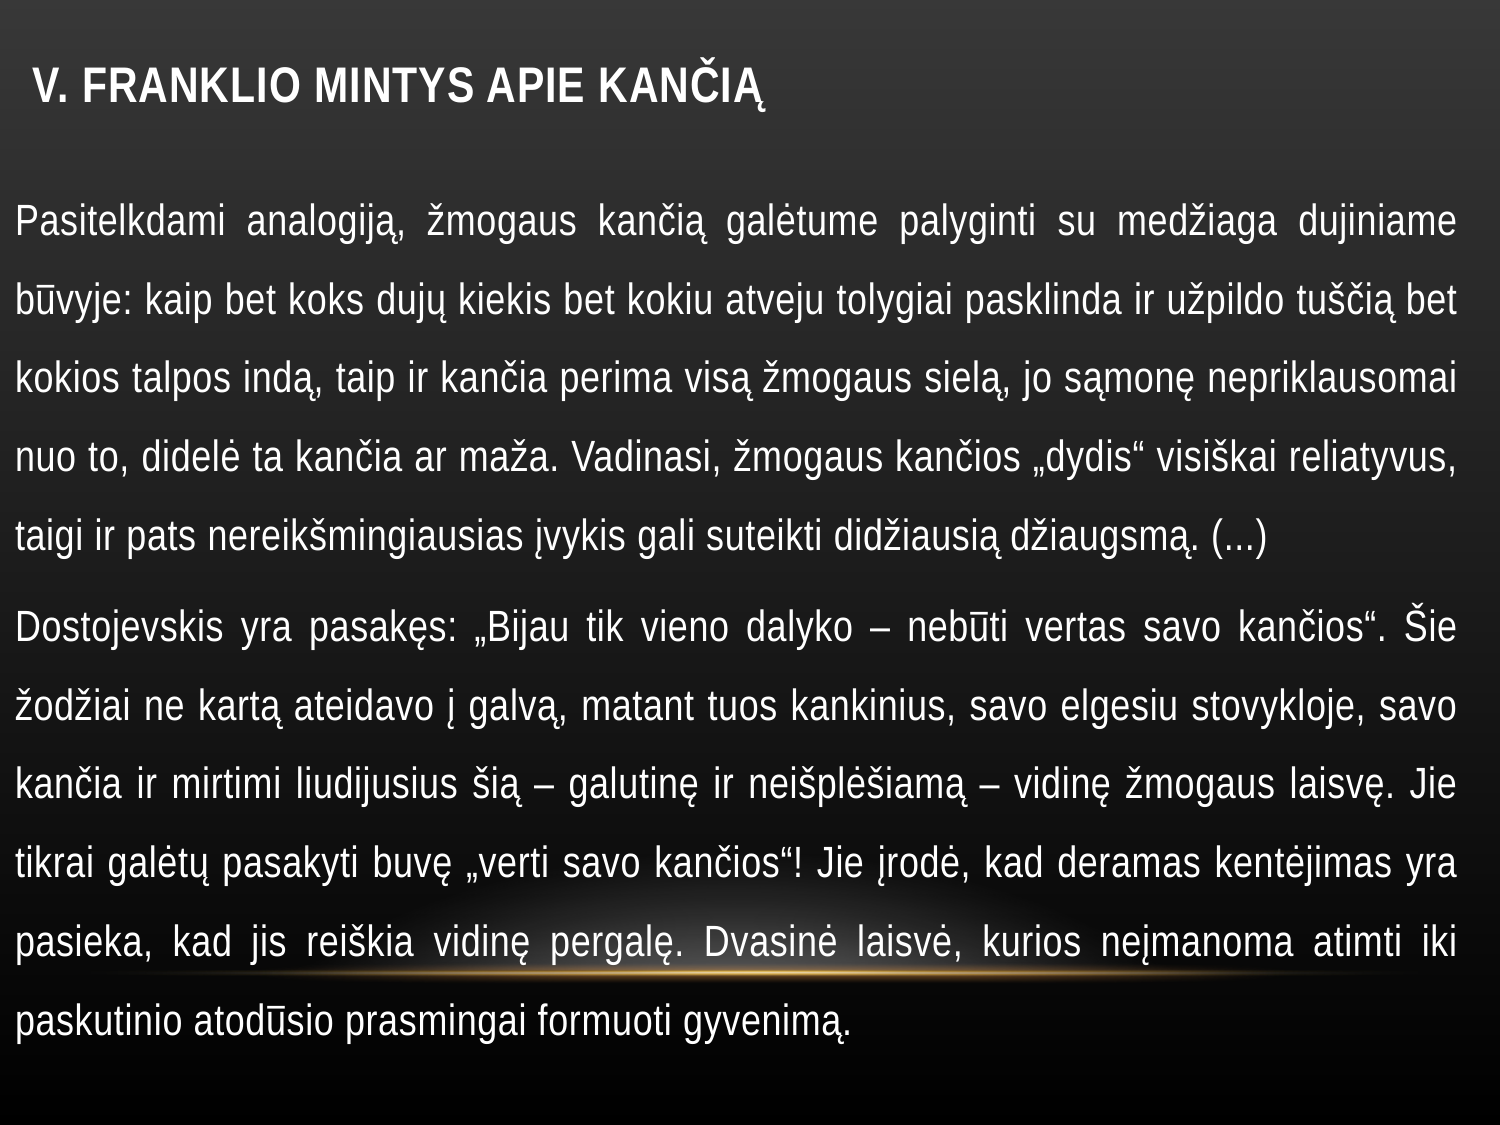

# V. Franklio mintys apie kančią
Pasitelkdami analogiją, žmogaus kančią galėtume palyginti su medžiaga dujiniame būvyje: kaip bet koks dujų kiekis bet kokiu atveju tolygiai pasklinda ir užpildo tuščią bet kokios talpos indą, taip ir kančia perima visą žmogaus sielą, jo sąmonę nepriklausomai nuo to, didelė ta kančia ar maža. Vadinasi, žmogaus kančios „dydis“ visiškai reliatyvus, taigi ir pats nereikšmingiausias įvykis gali suteikti didžiausią džiaugsmą. (...)
Dostojevskis yra pasakęs: „Bijau tik vieno dalyko – nebūti vertas savo kančios“. Šie žodžiai ne kartą ateidavo į galvą, matant tuos kankinius, savo elgesiu stovykloje, savo kančia ir mirtimi liudijusius šią – galutinę ir neišplėšiamą – vidinę žmogaus laisvę. Jie tikrai galėtų pasakyti buvę „verti savo kančios“! Jie įrodė, kad deramas kentėjimas yra pasieka, kad jis reiškia vidinę pergalę. Dvasinė laisvė, kurios neįmanoma atimti iki paskutinio atodūsio prasmingai formuoti gyvenimą.